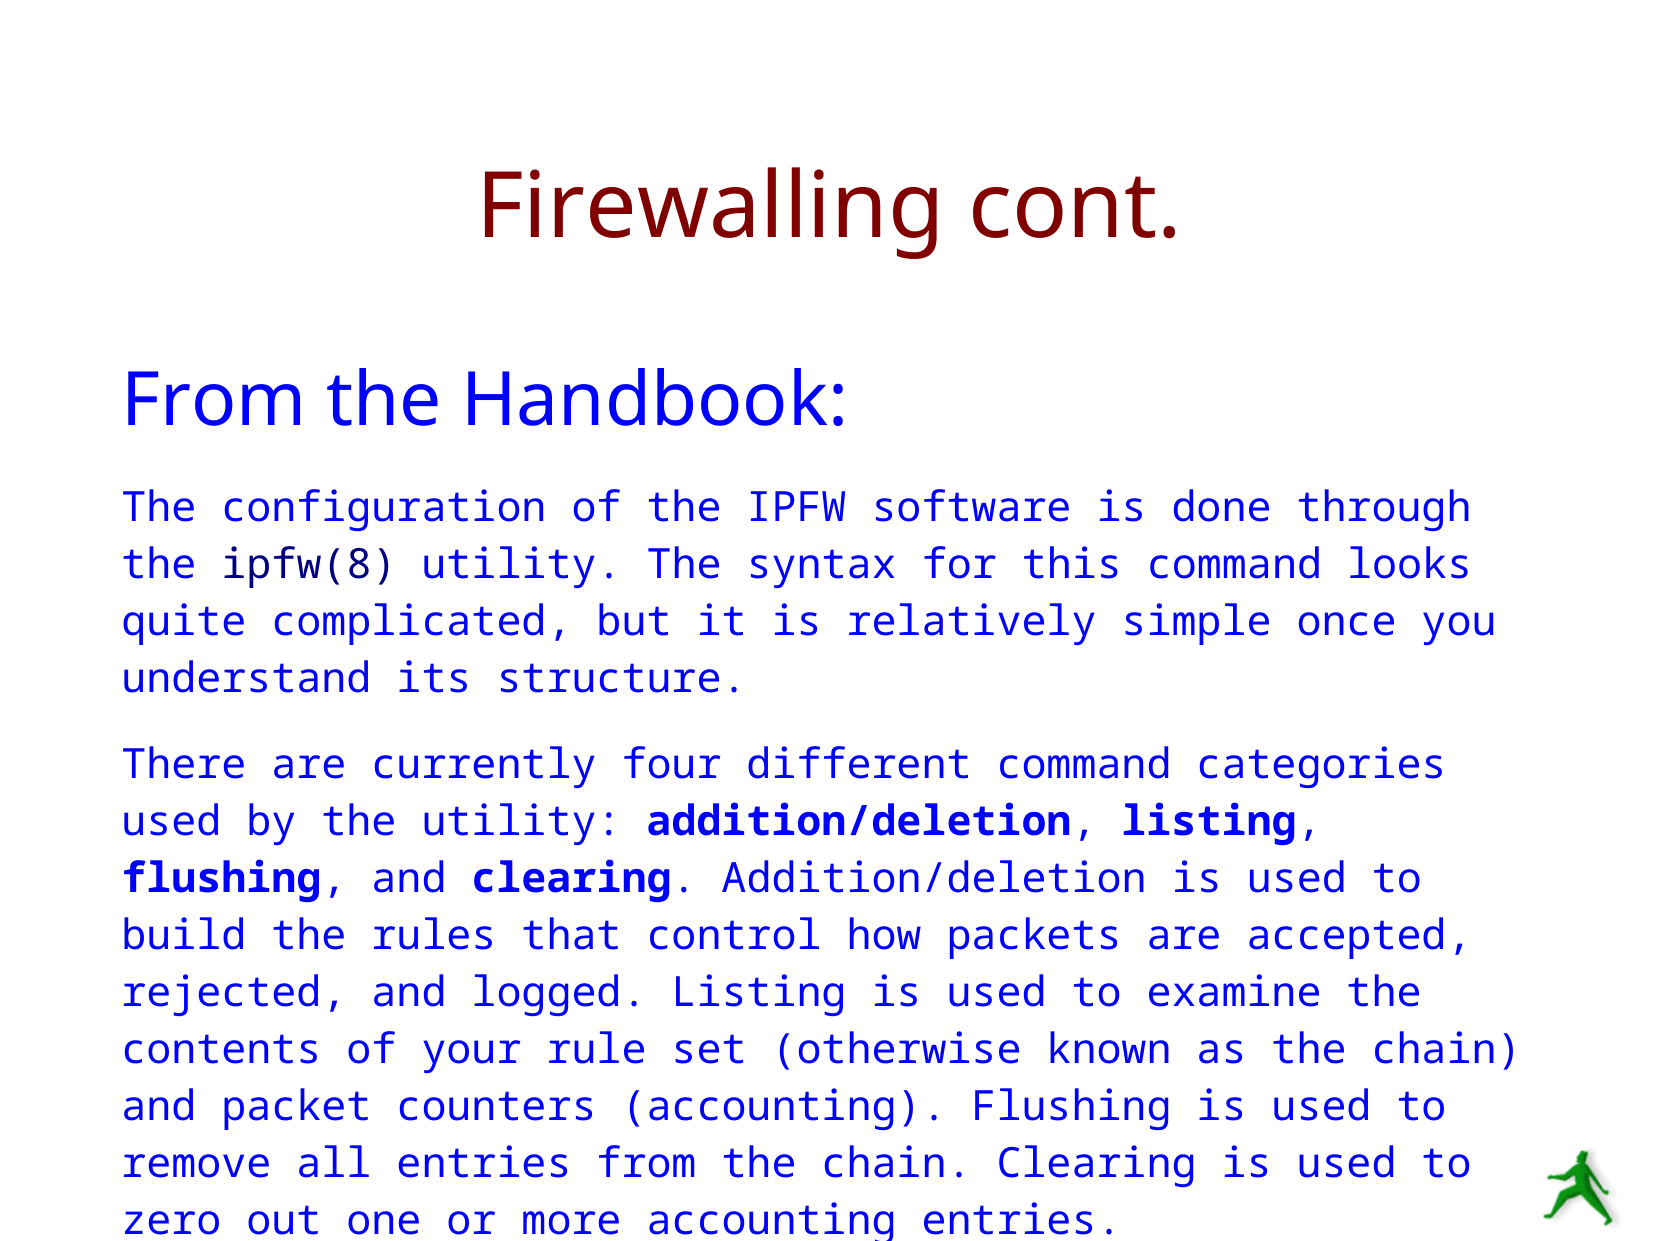

# Firewalling cont.
From the Handbook:
The configuration of the IPFW software is done through the ipfw(8) utility. The syntax for this command looks quite complicated, but it is relatively simple once you understand its structure.
There are currently four different command categories used by the utility: addition/deletion, listing, flushing, and clearing. Addition/deletion is used to build the rules that control how packets are accepted, rejected, and logged. Listing is used to examine the contents of your rule set (otherwise known as the chain) and packet counters (accounting). Flushing is used to remove all entries from the chain. Clearing is used to zero out one or more accounting entries.